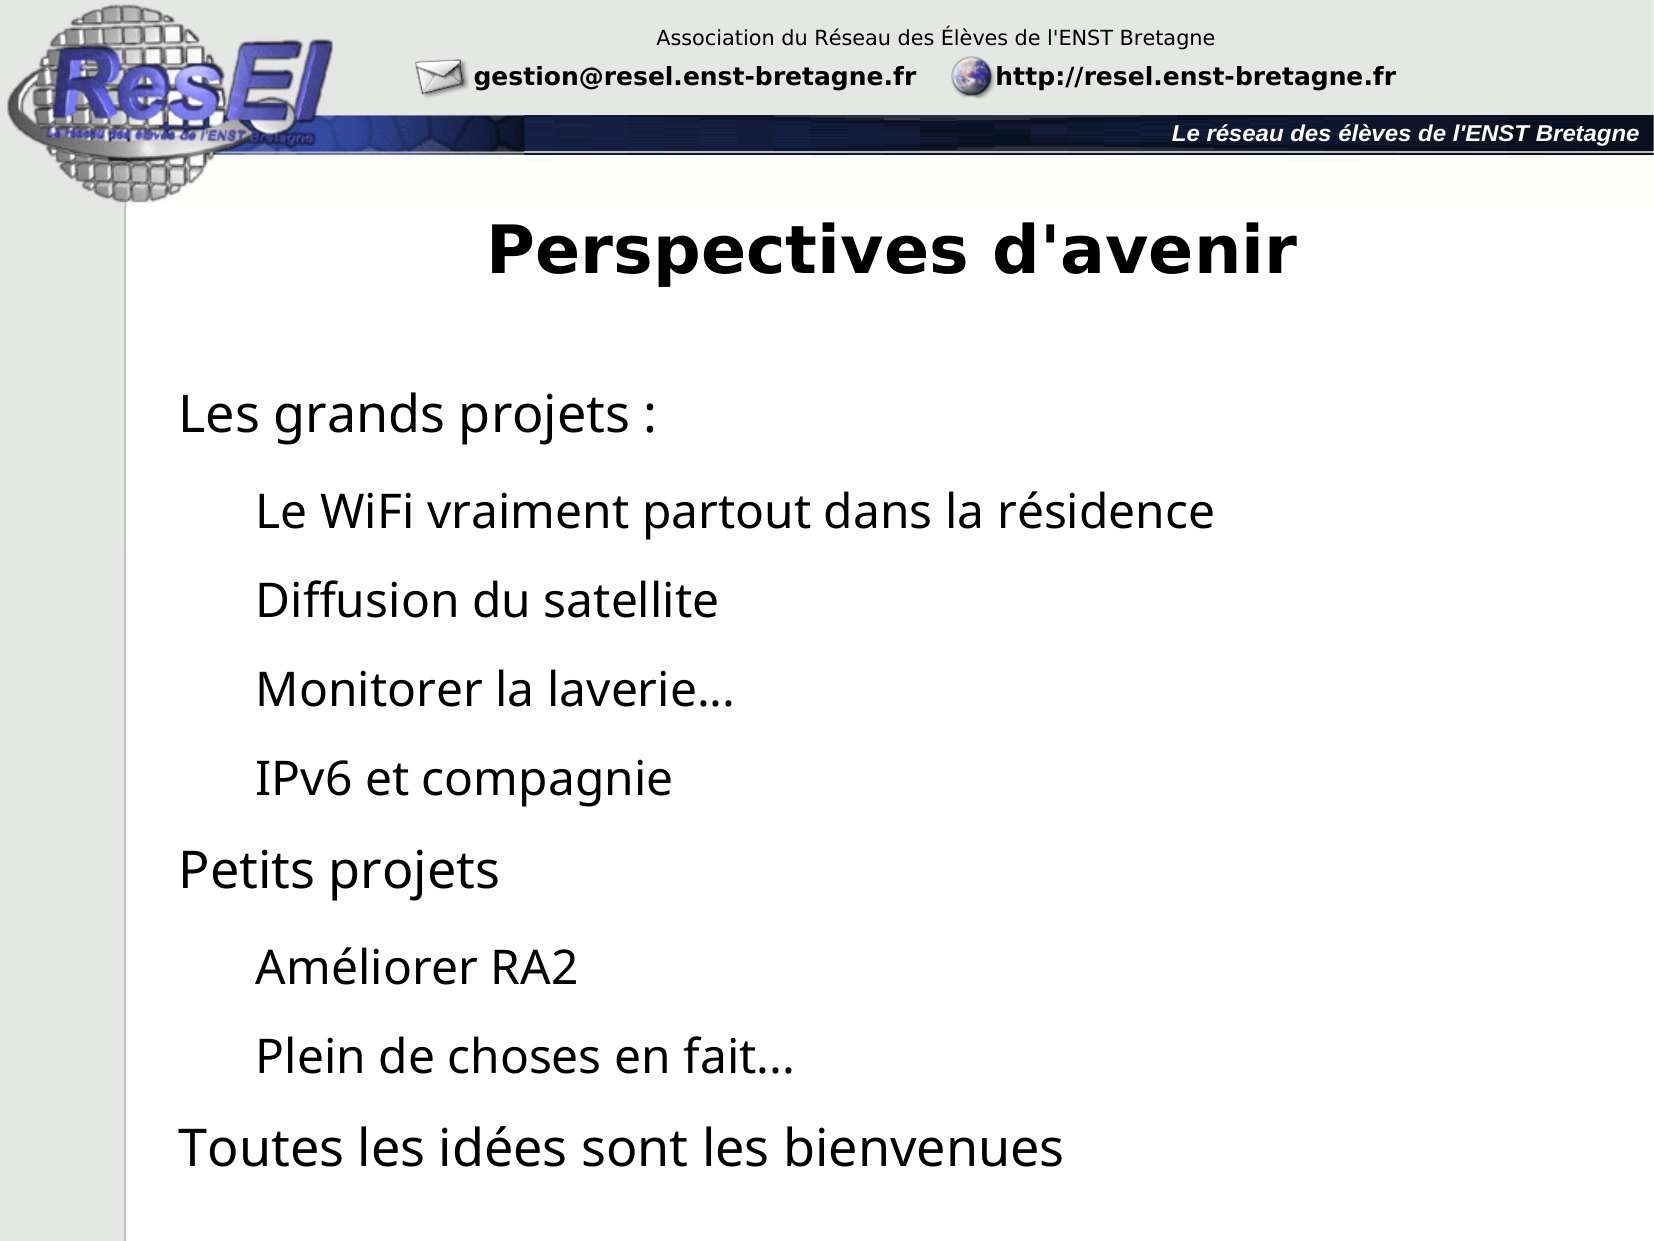

# Perspectives d'avenir
Les grands projets :
Le WiFi vraiment partout dans la résidence
Diffusion du satellite
Monitorer la laverie...
IPv6 et compagnie
Petits projets
Améliorer RA2
Plein de choses en fait...
Toutes les idées sont les bienvenues